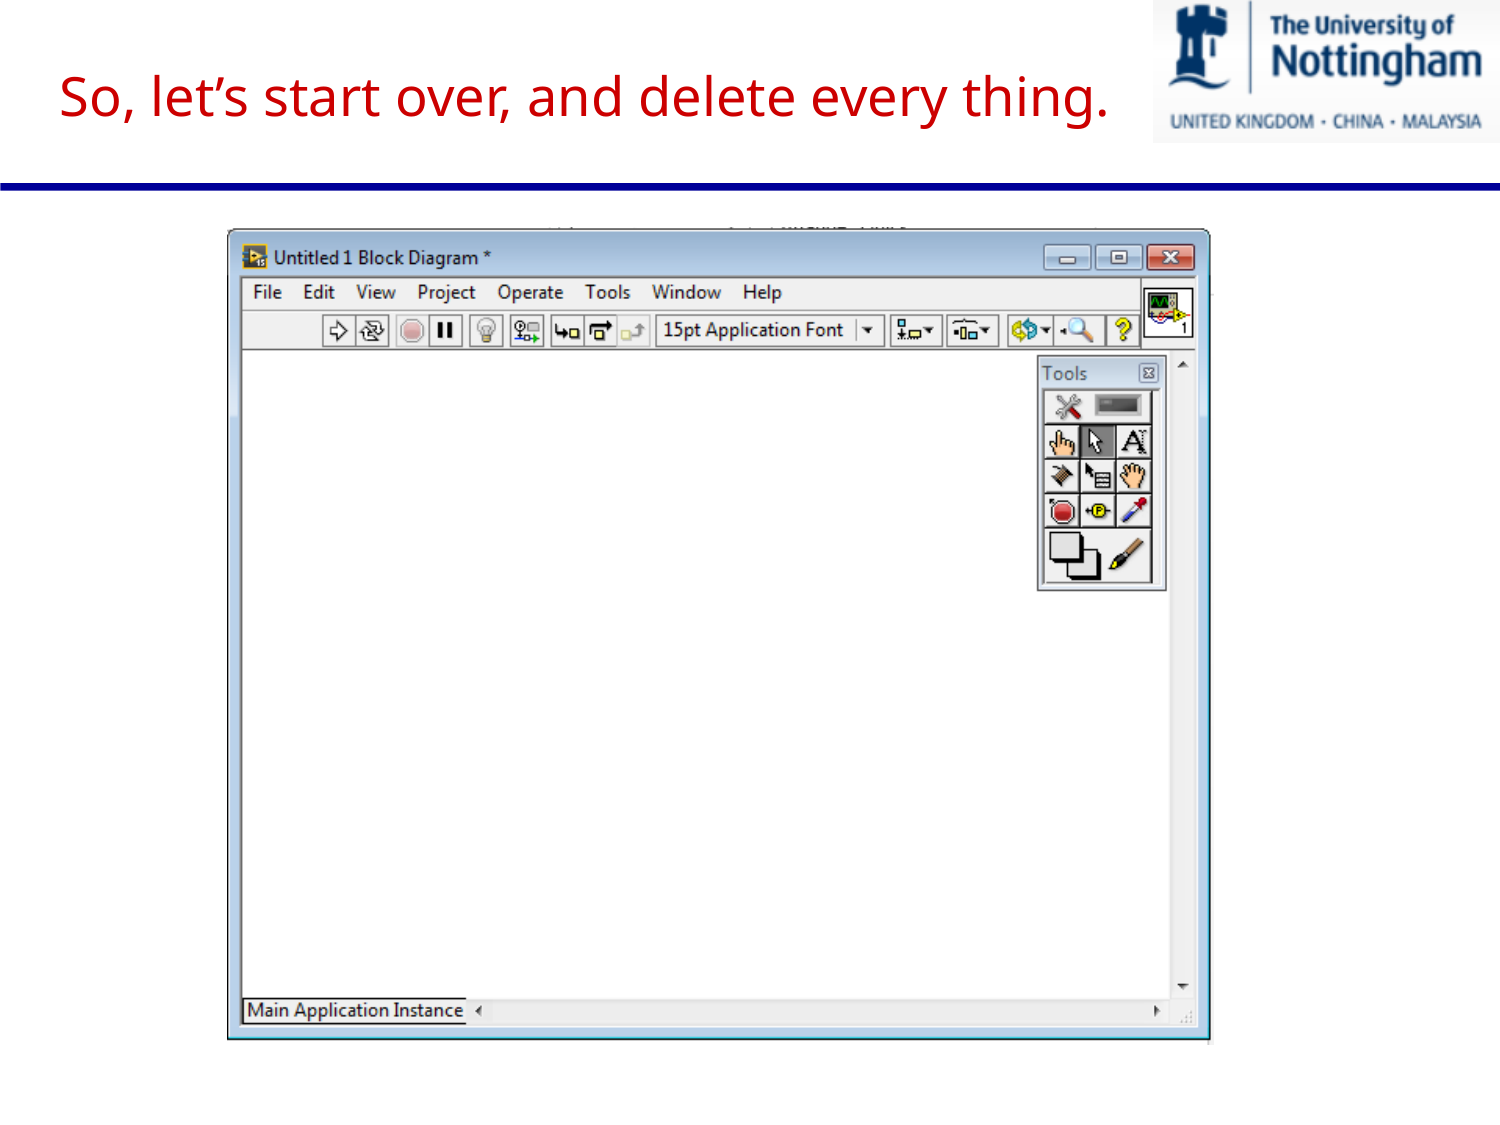

# So, let’s start over, and delete every thing.